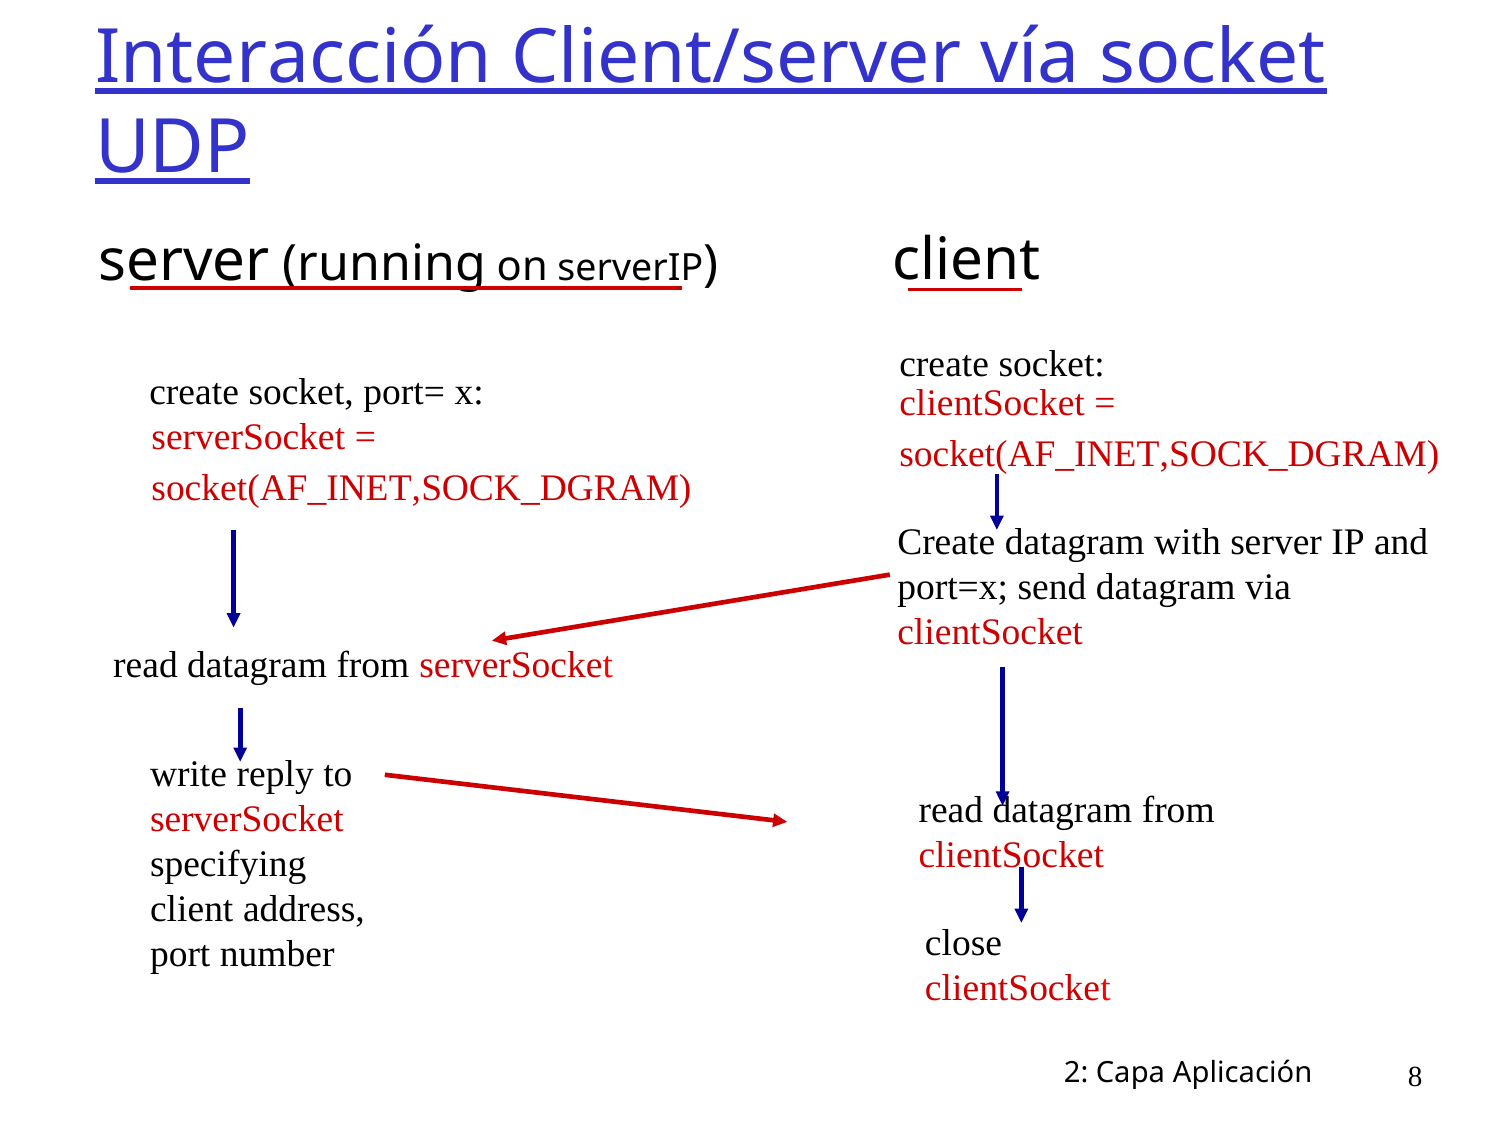

# Interacción Client/server vía socket UDP
client
server (running on serverIP)
create socket:
clientSocket =
socket(AF_INET,SOCK_DGRAM)
Create datagram with server IP and
port=x; send datagram via
clientSocket
create socket, port= x:
serverSocket =
socket(AF_INET,SOCK_DGRAM)
read datagram from serverSocket
read datagram from
clientSocket
close
clientSocket
write reply to
serverSocket
specifying
client address,
port number